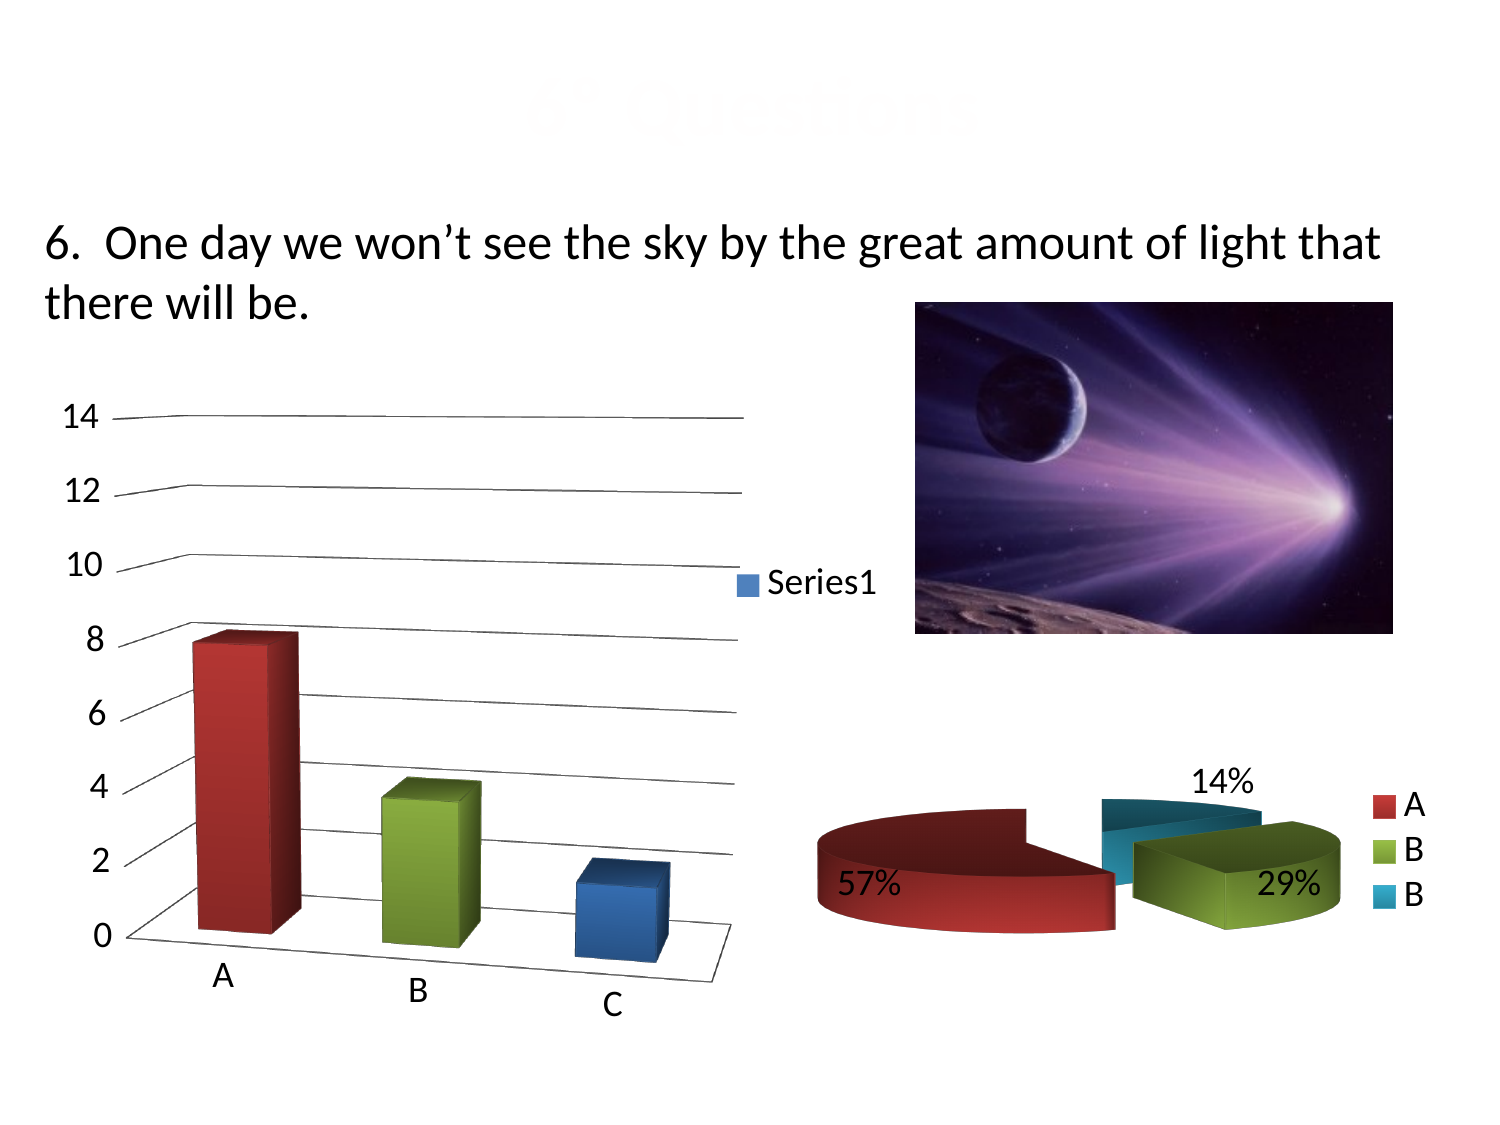

6º Questions
6. One day we won’t see the sky by the great amount of light that there will be.
[unsupported chart]
[unsupported chart]